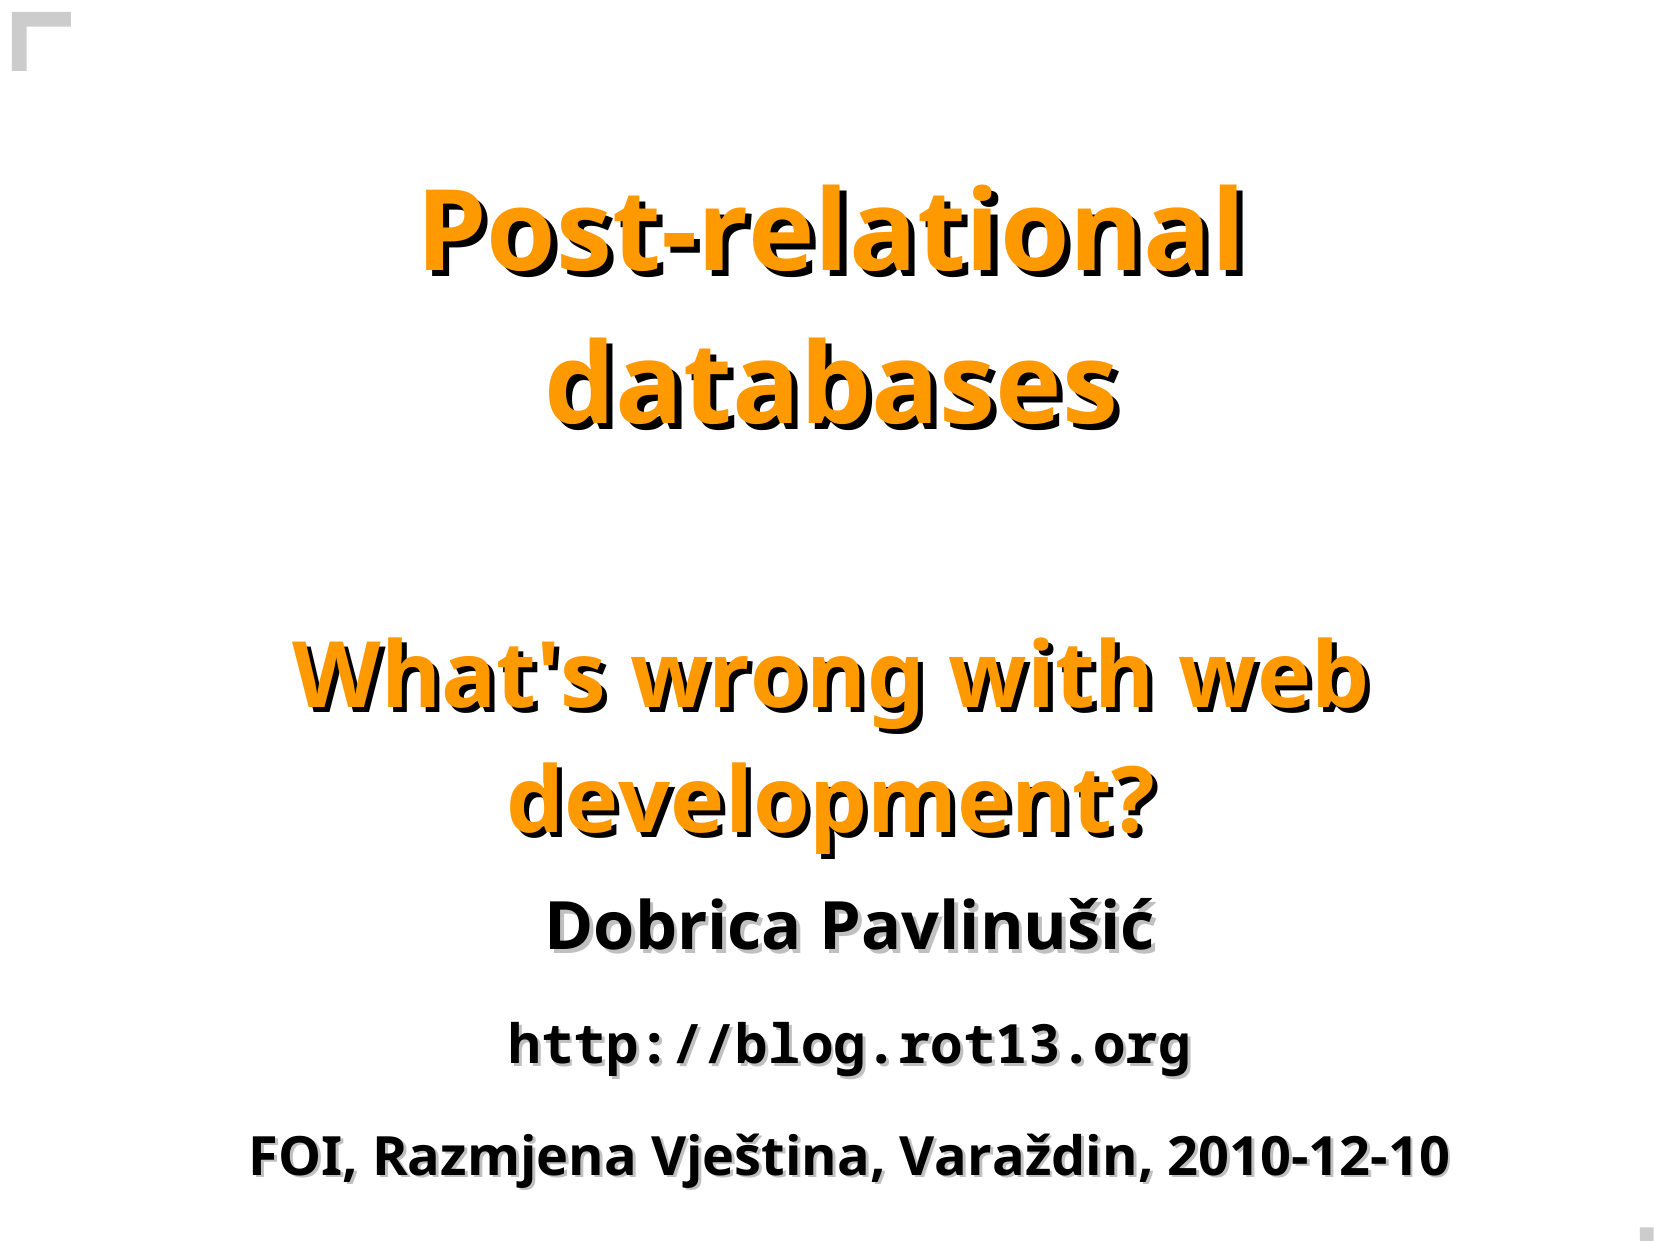

# Post-relational databases What's wrong with web development?
Dobrica Pavlinušić
http://blog.rot13.org
FOI, Razmjena Vještina, Varaždin, 2010-12-10